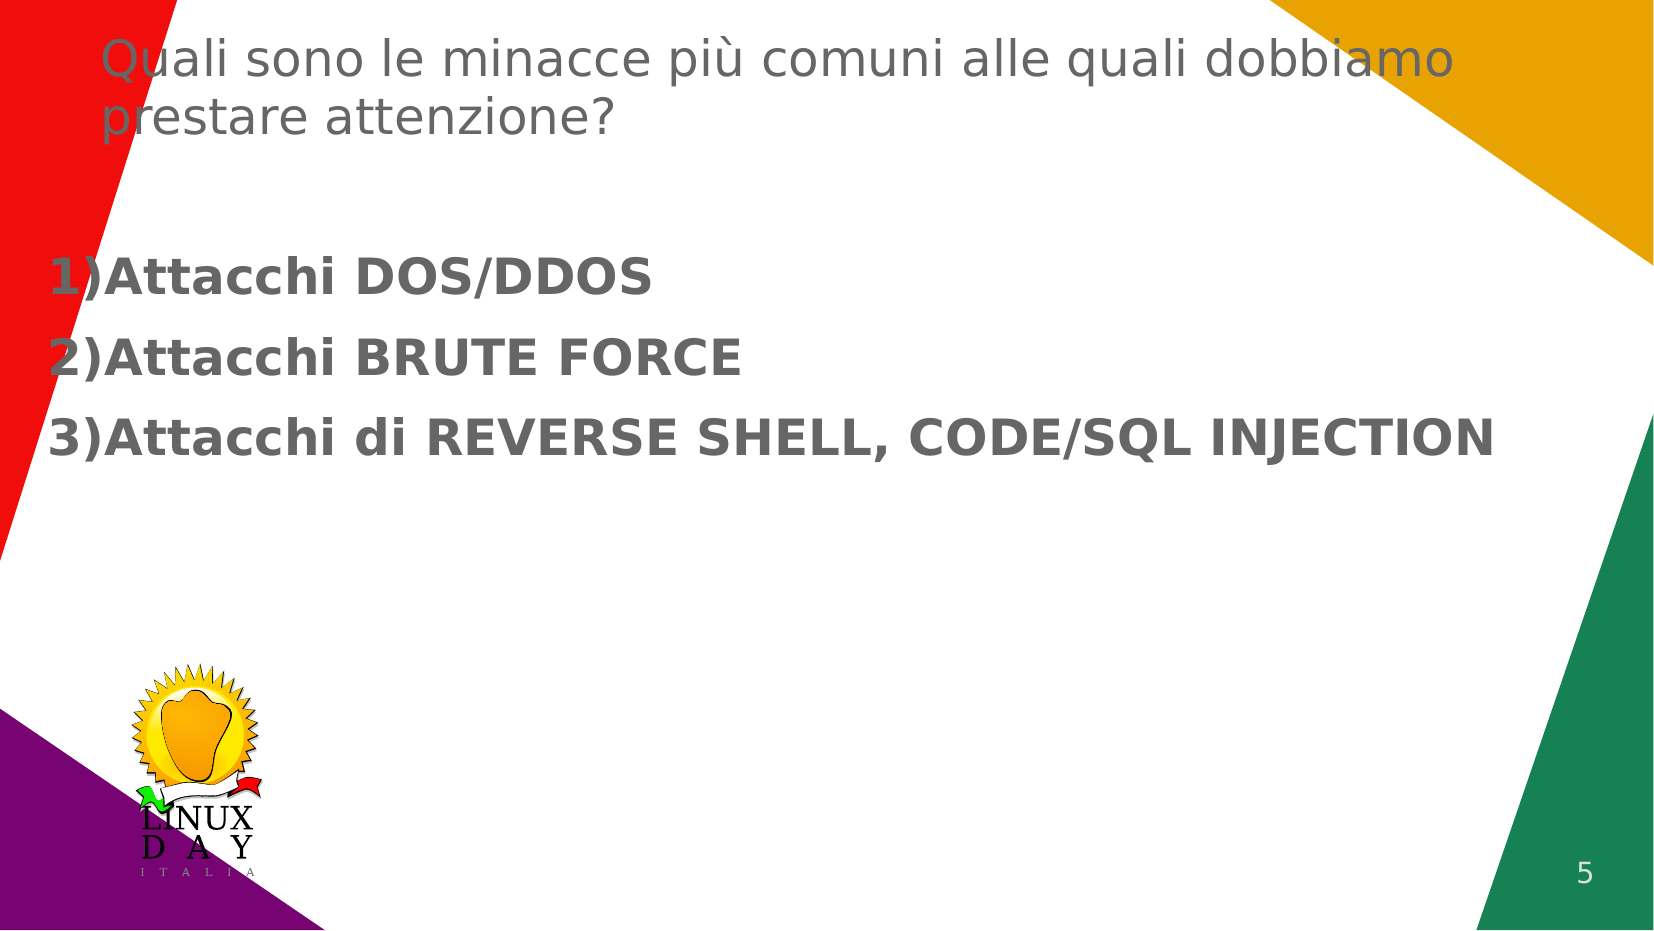

# Quali sono le minacce più comuni alle quali dobbiamo prestare attenzione?
Attacchi DOS/DDOS
Attacchi BRUTE FORCE
Attacchi di REVERSE SHELL, CODE/SQL INJECTION
5